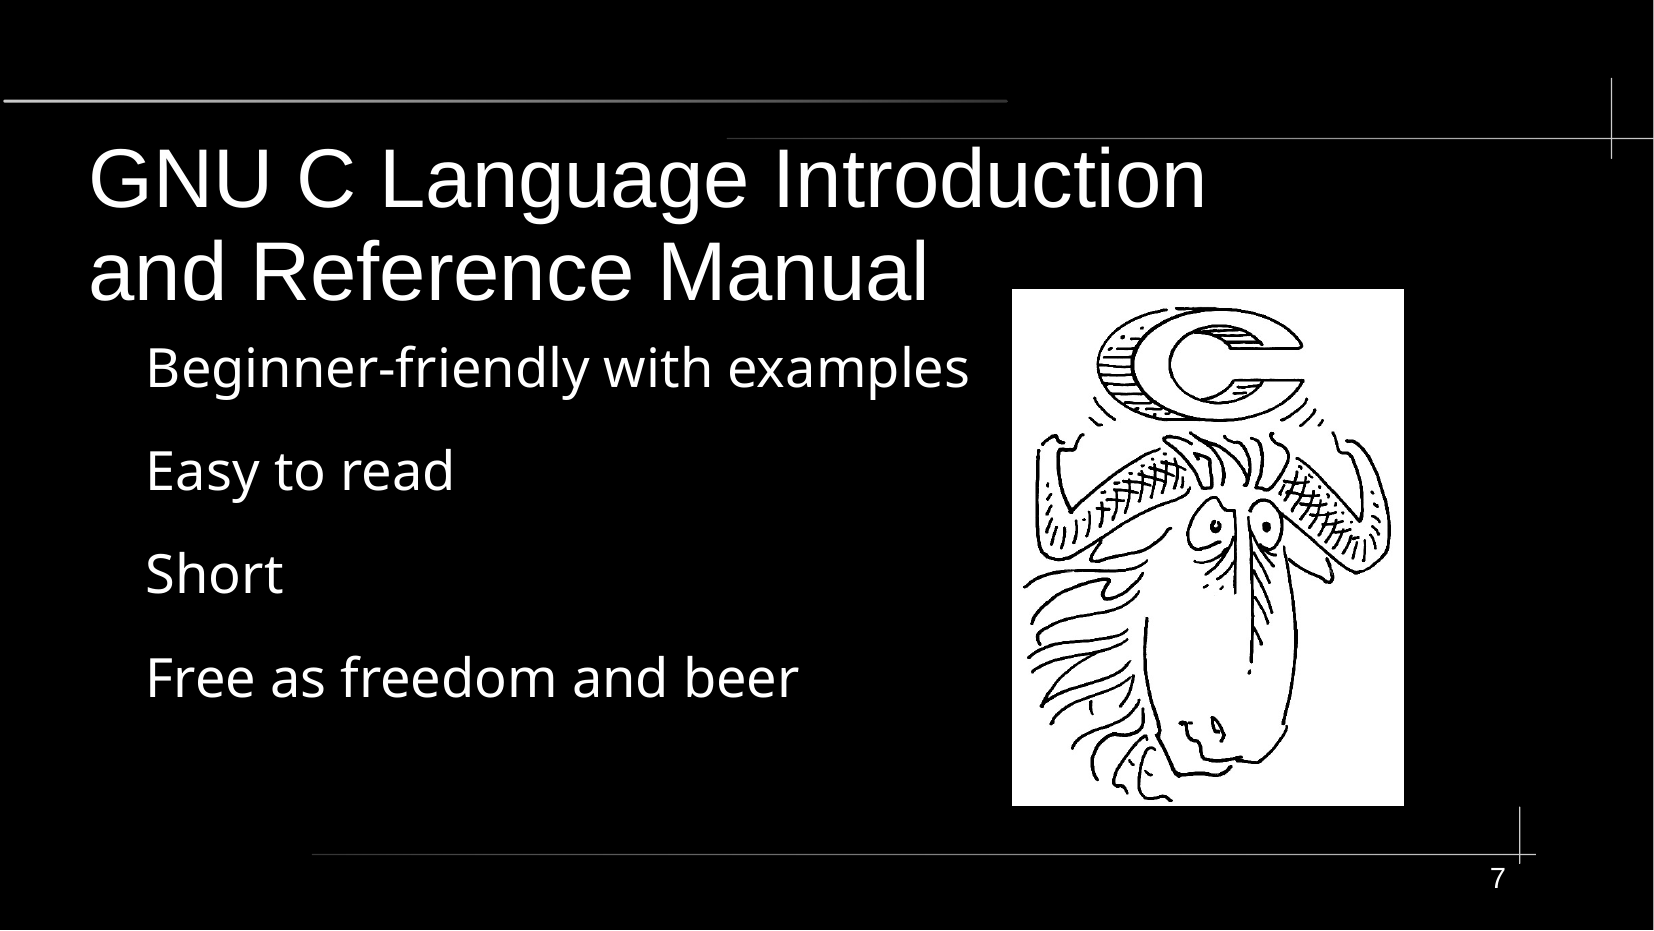

# GNU C Language Introduction and Reference Manual
Beginner-friendly with examples
Easy to read
Short
Free as freedom and beer
7